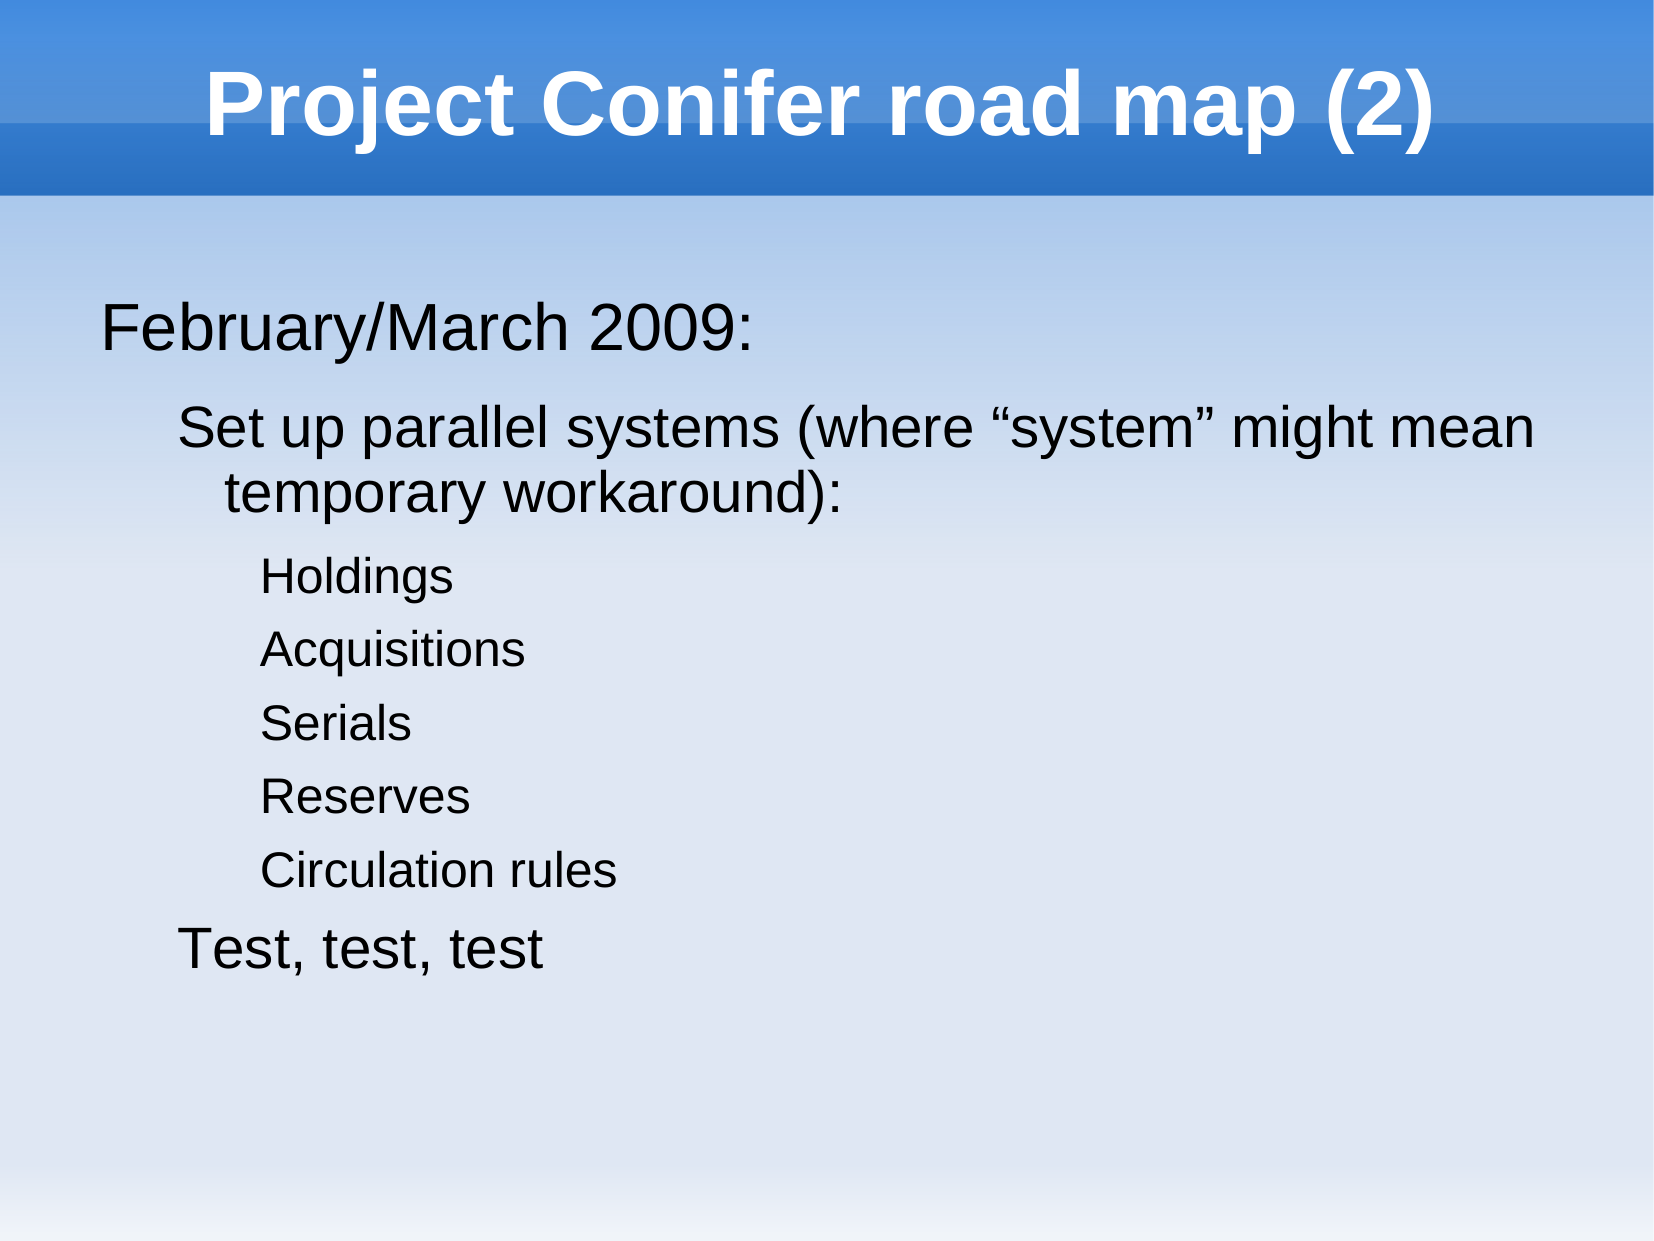

# Project Conifer road map (2)
February/March 2009:
Set up parallel systems (where “system” might mean temporary workaround):
Holdings
Acquisitions
Serials
Reserves
Circulation rules
Test, test, test